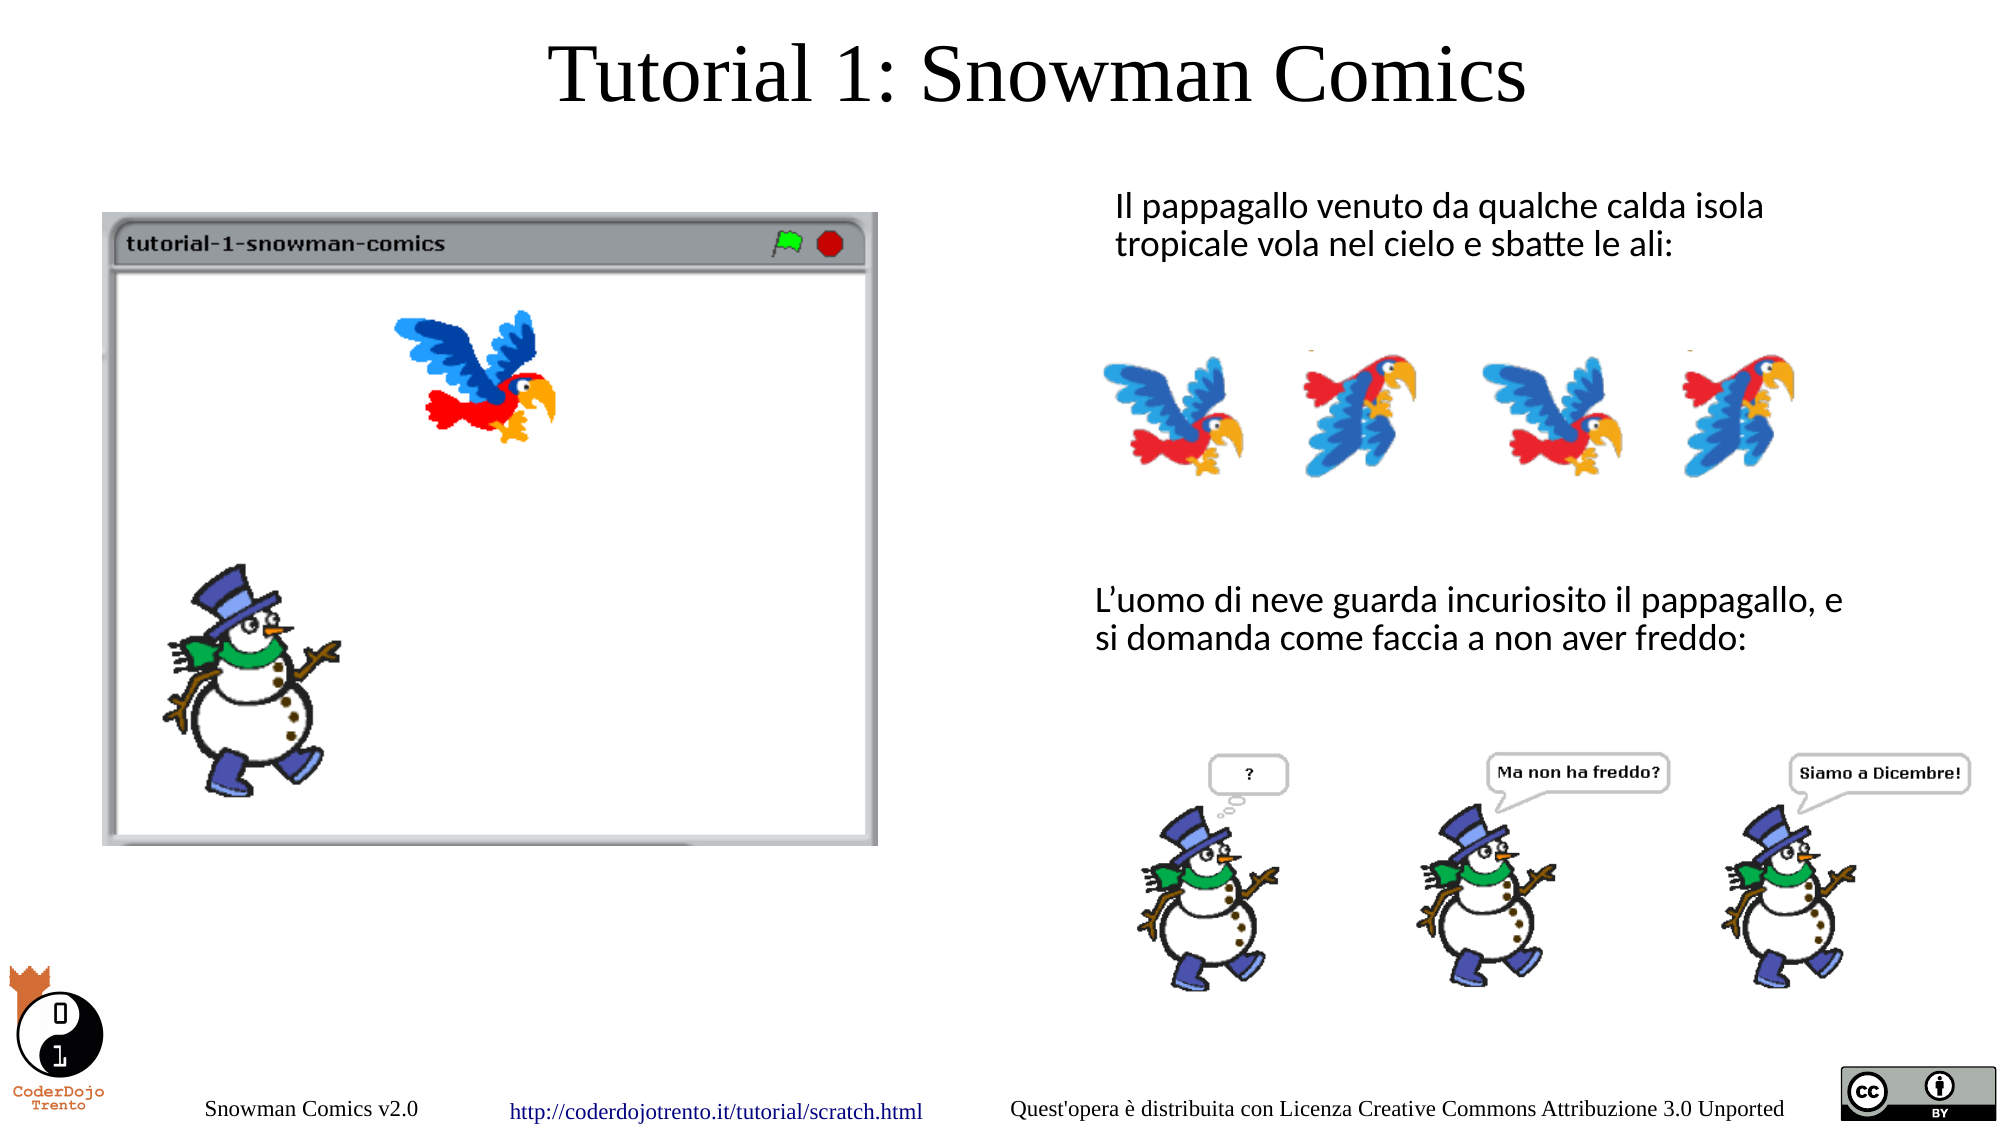

Tutorial 1: Snowman Comics
Il pappagallo venuto da qualche calda isola tropicale vola nel cielo e sbatte le ali:
L’uomo di neve guarda incuriosito il pappagallo, e si domanda come faccia a non aver freddo:
 Quest'opera è distribuita con Licenza Creative Commons Attribuzione 3.0 Unported
Snowman Comics v2.0
http://coderdojotrento.it/tutorial/scratch.html